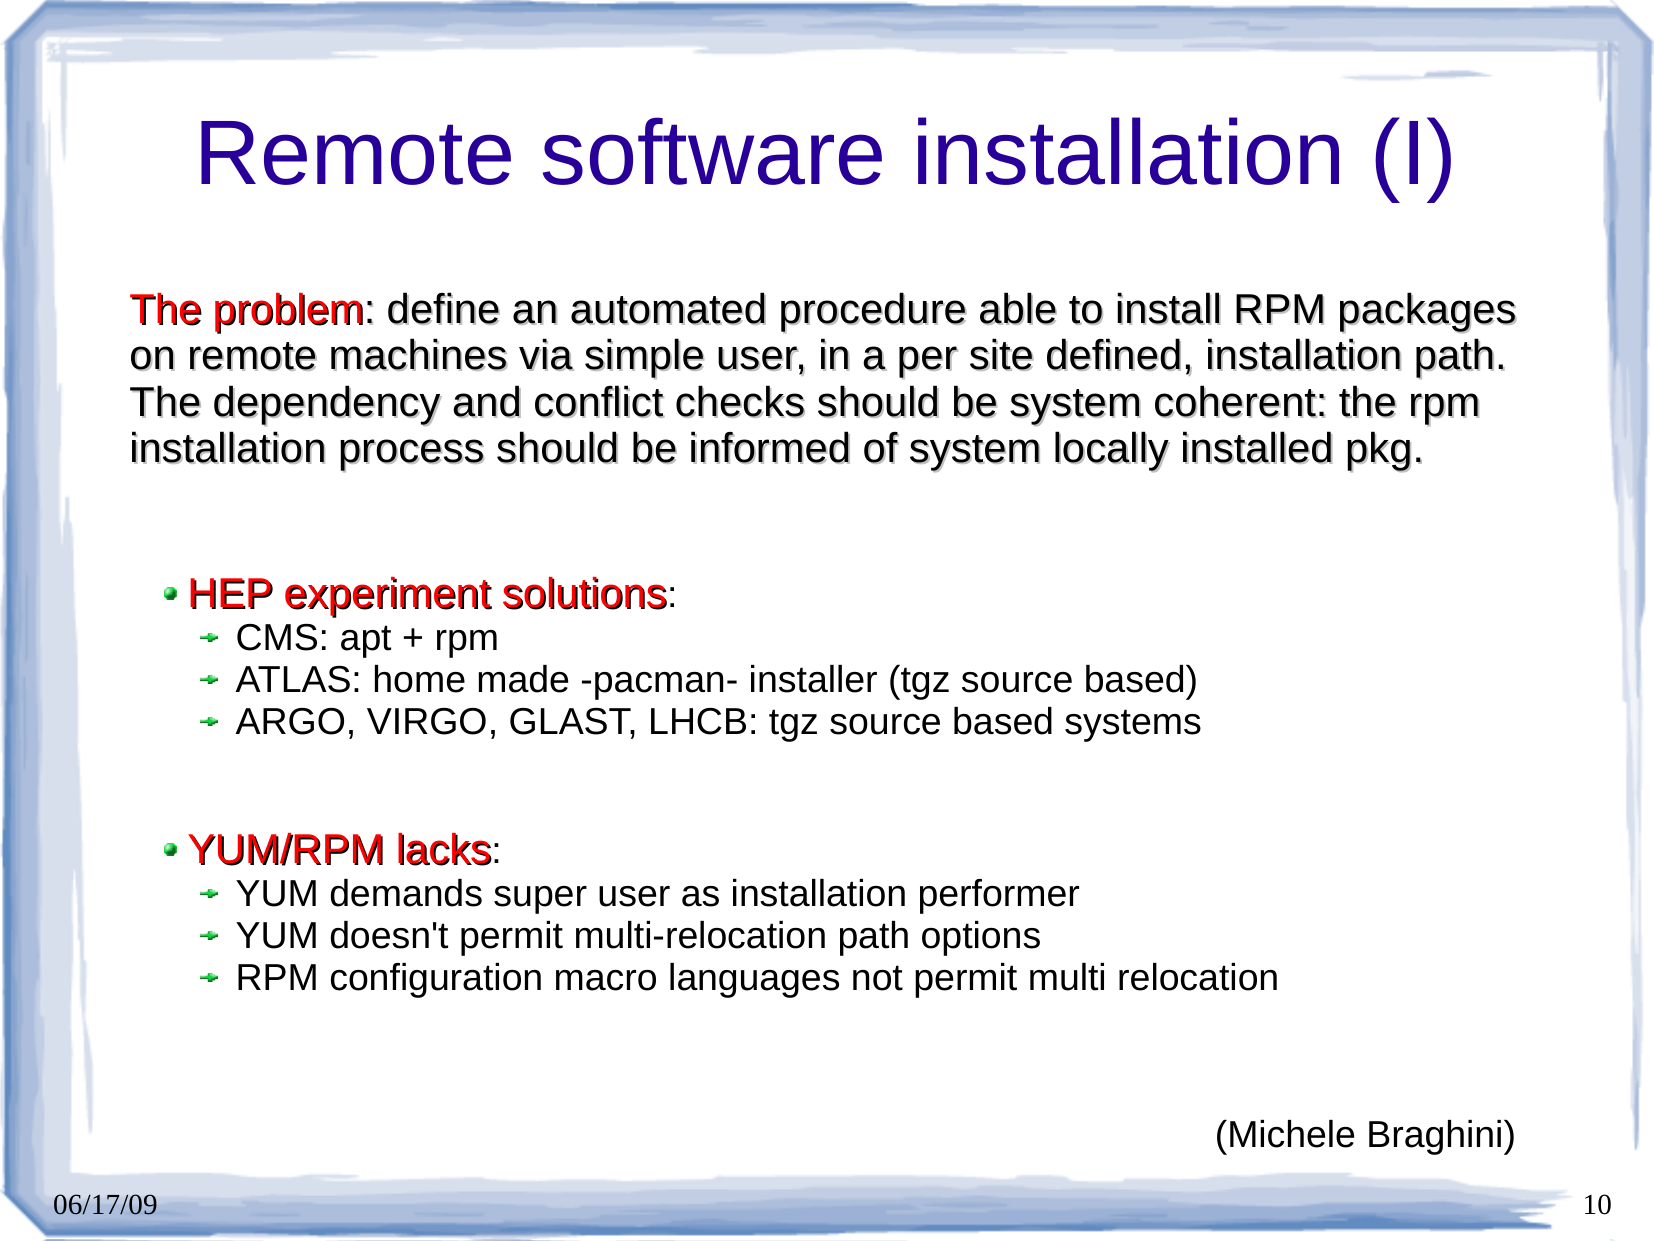

# Remote software installation (I)
The problem: define an automated procedure able to install RPM packages
on remote machines via simple user, in a per site defined, installation path.
The dependency and conflict checks should be system coherent: the rpm
installation process should be informed of system locally installed pkg.
 HEP experiment solutions:
CMS: apt + rpm
ATLAS: home made -pacman- installer (tgz source based)
ARGO, VIRGO, GLAST, LHCB: tgz source based systems
 YUM/RPM lacks:
YUM demands super user as installation performer
YUM doesn't permit multi-relocation path options
RPM configuration macro languages not permit multi relocation
(Michele Braghini)
06/17/09
10